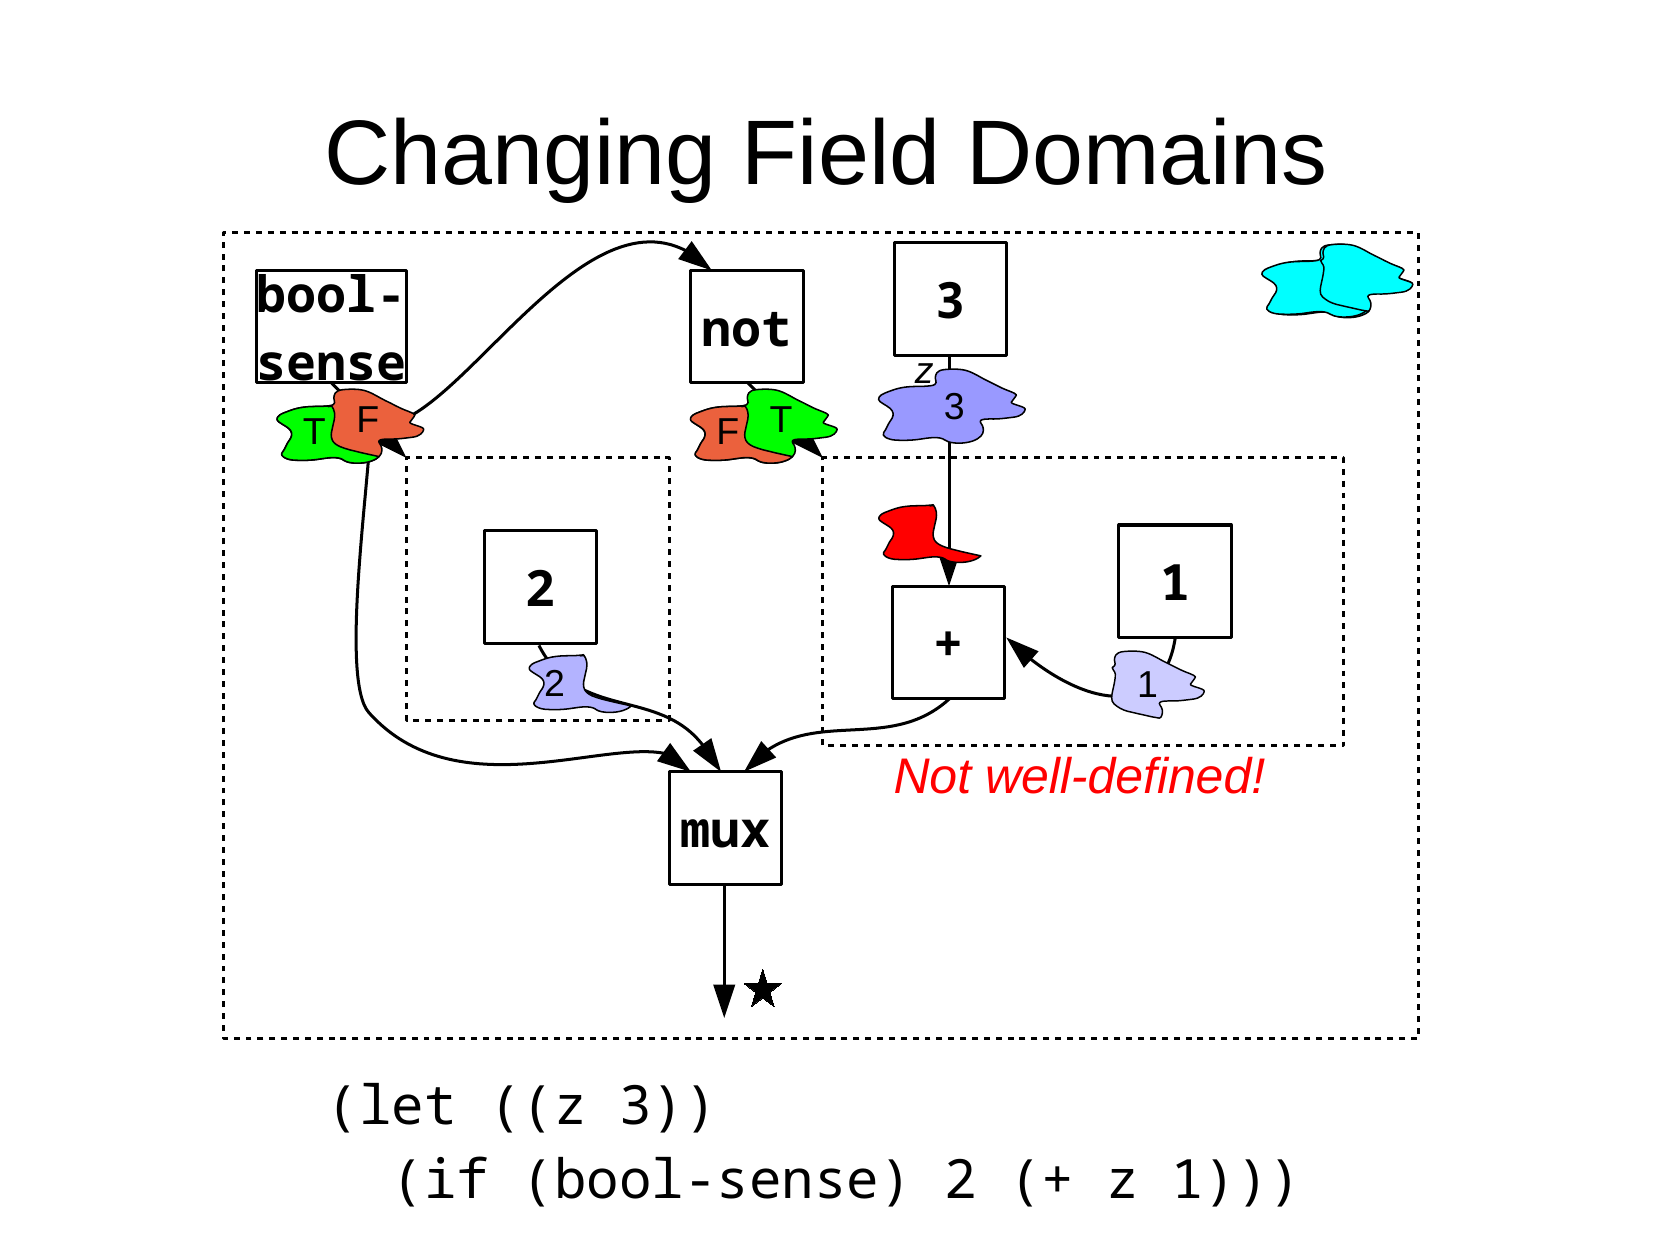

# Changing Field Domains
3
bool-
sense
not
z
 3
F
T
T
F
1
2
+
1
2
Not well-defined!
mux
(let ((z 3))
 (if (bool-sense) 2 (+ z 1)))